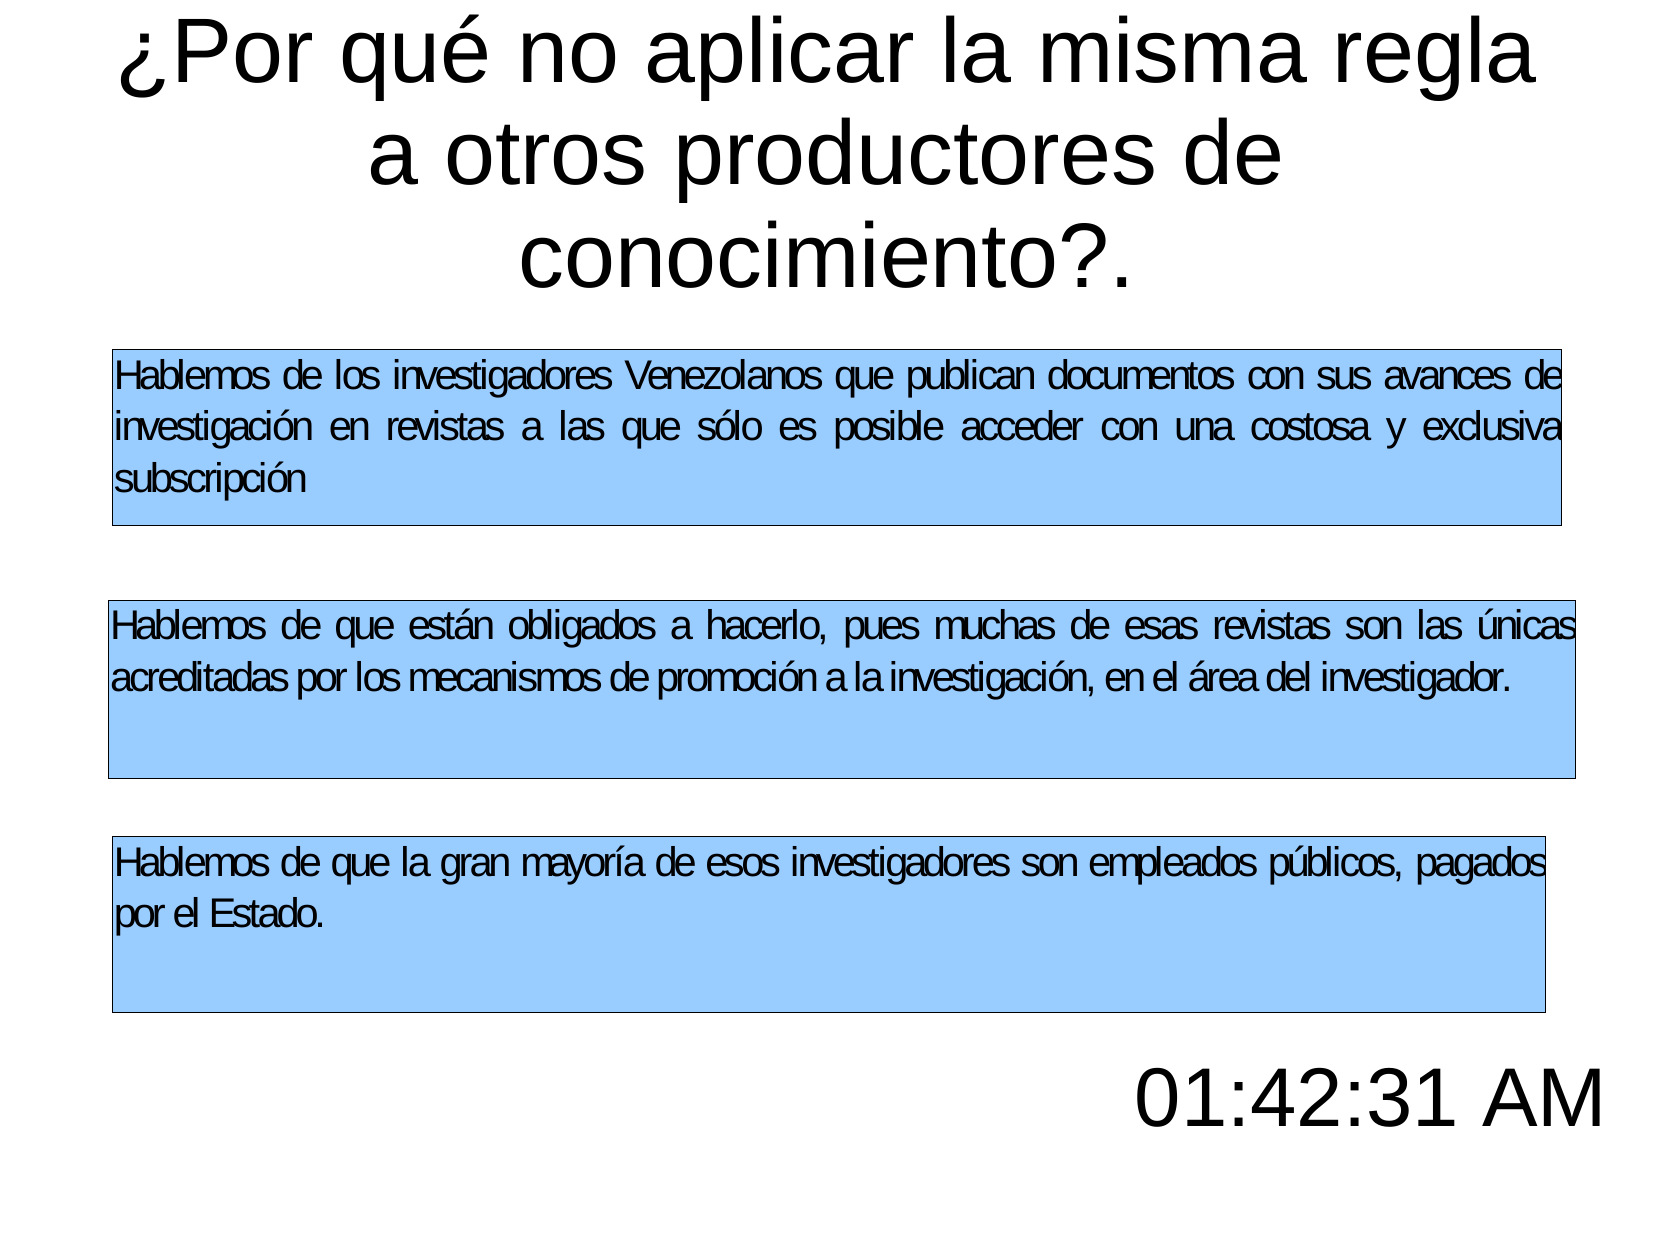

# ¿Por qué no aplicar la misma regla a otros productores de conocimiento?.
03:12:32 AM